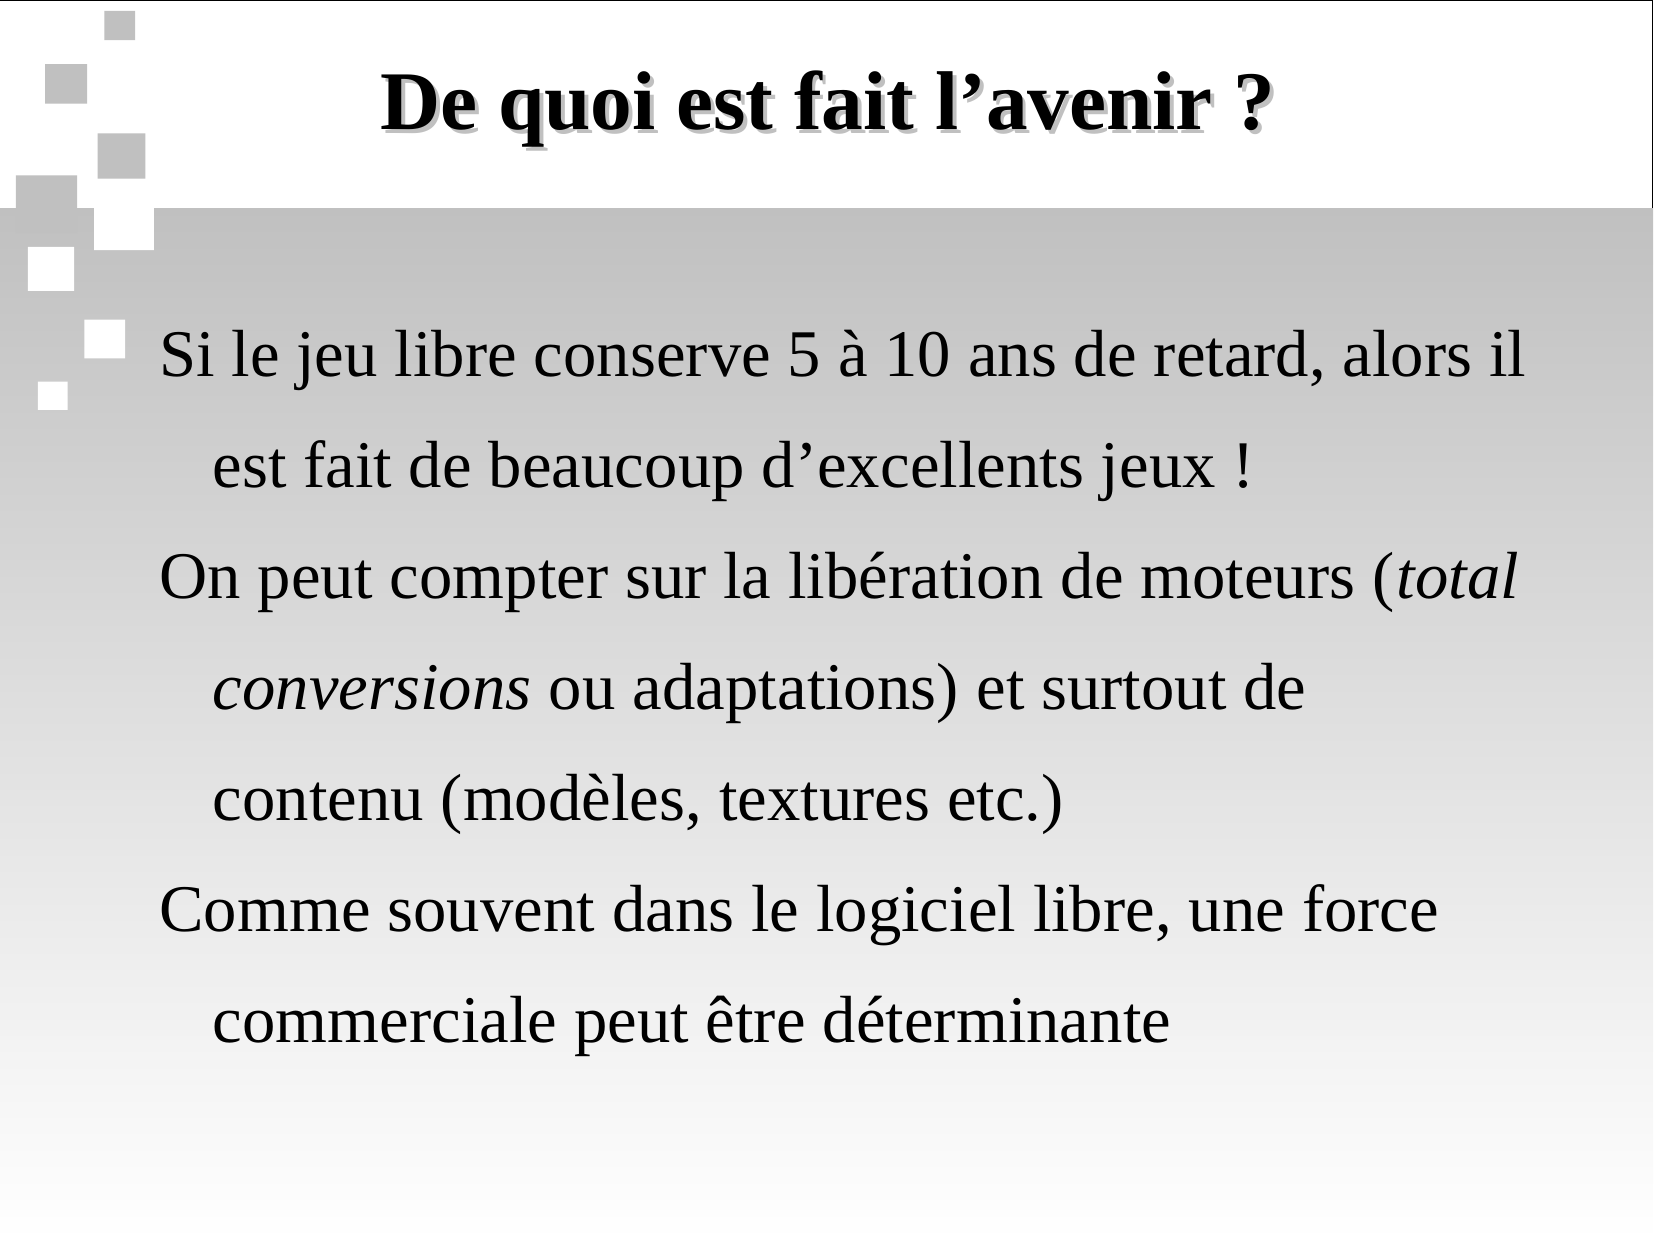

# De quoi est fait l’avenir ?
Si le jeu libre conserve 5 à 10 ans de retard, alors il est fait de beaucoup d’excellents jeux !
On peut compter sur la libération de moteurs (total conversions ou adaptations) et surtout de contenu (modèles, textures etc.)
Comme souvent dans le logiciel libre, une force commerciale peut être déterminante